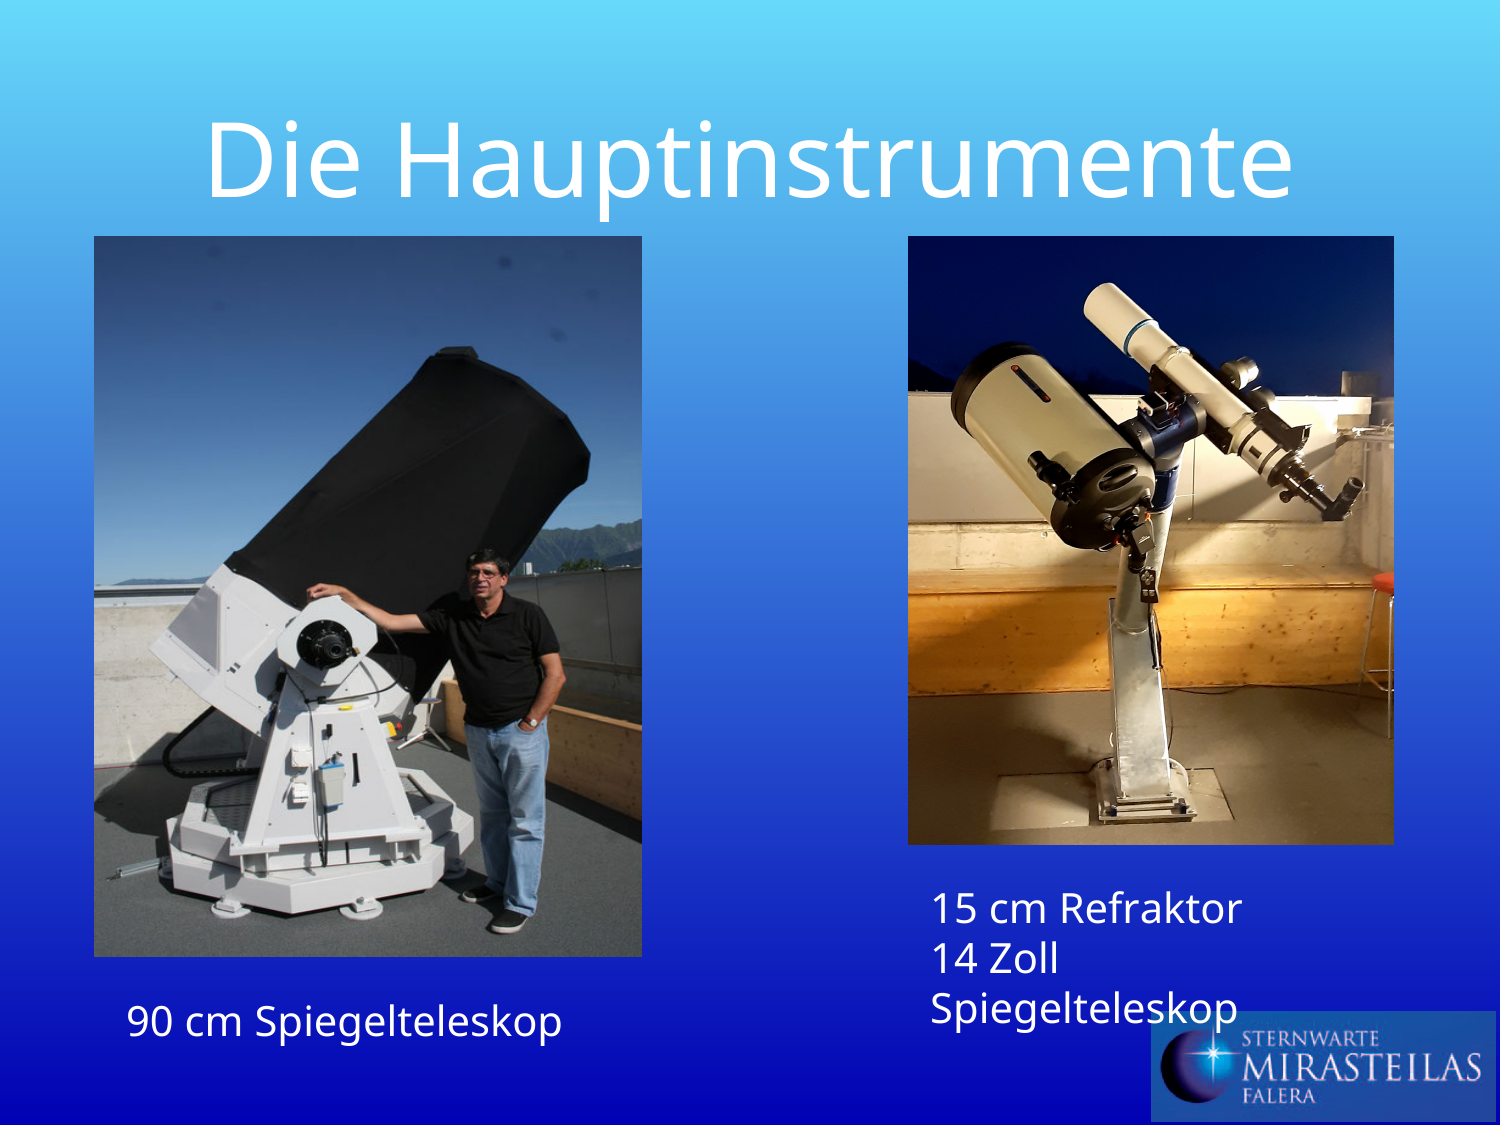

Die Hauptinstrumente
15 cm Refraktor
14 Zoll Spiegelteleskop
90 cm Spiegelteleskop